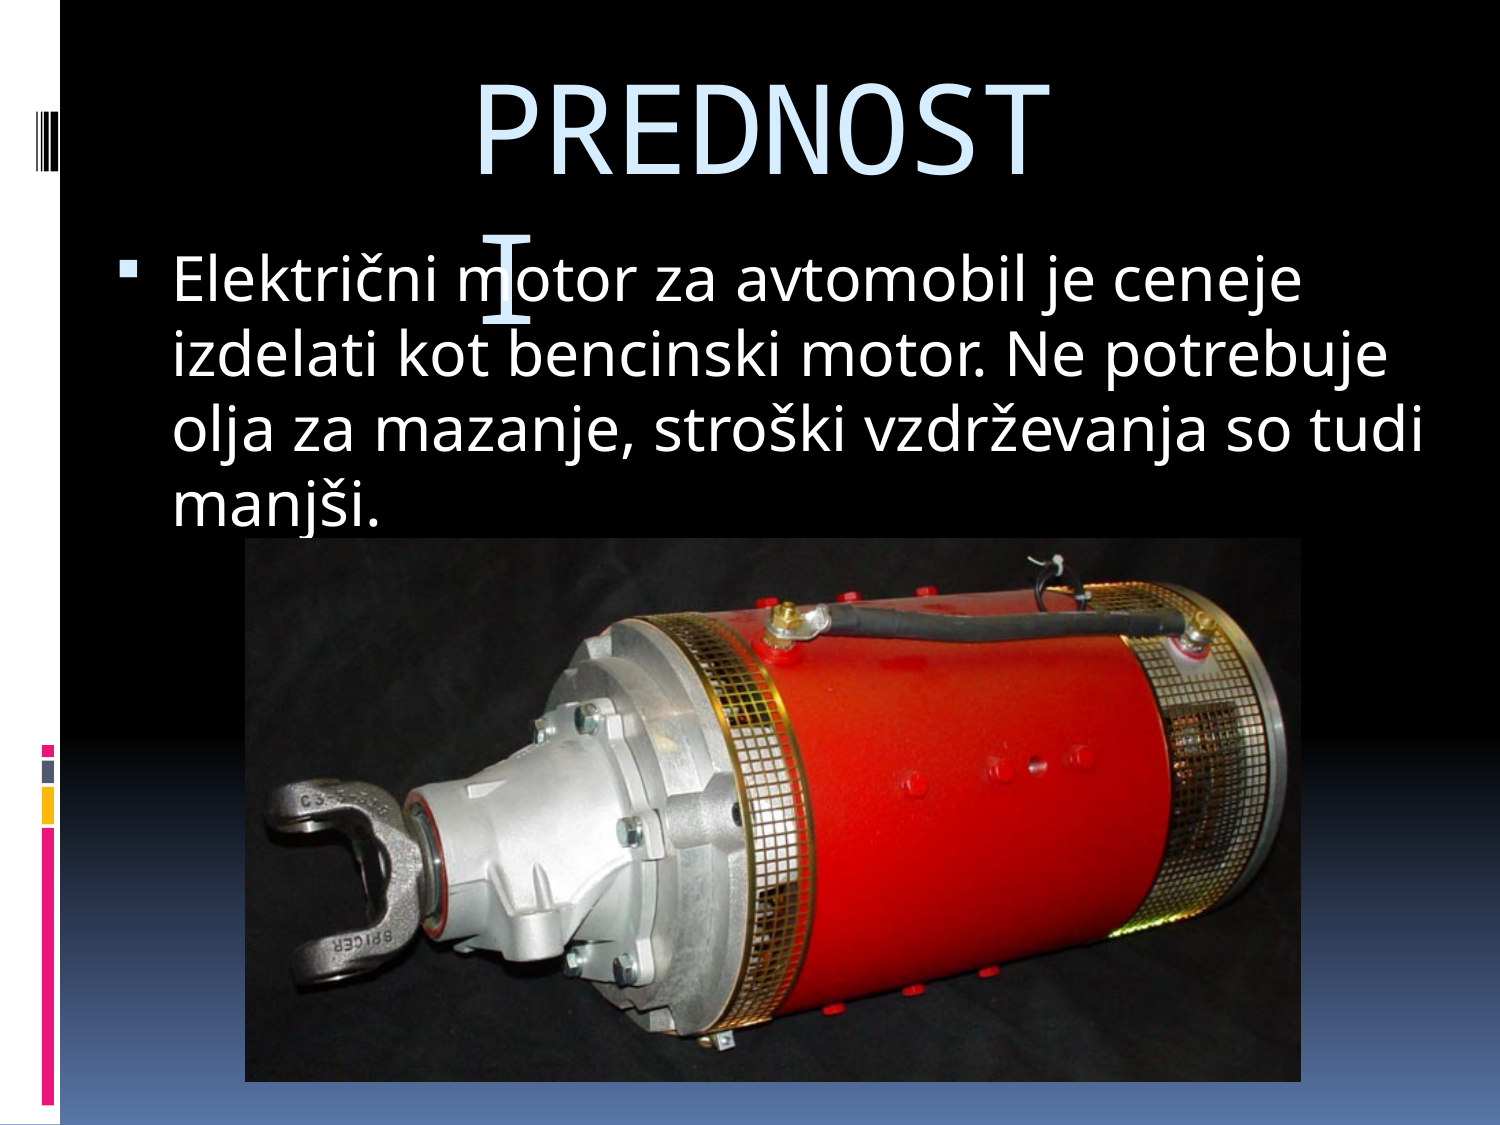

# PREDNOSTI
Električni motor za avtomobil je ceneje izdelati kot bencinski motor. Ne potrebuje olja za mazanje, stroški vzdrževanja so tudi manjši.